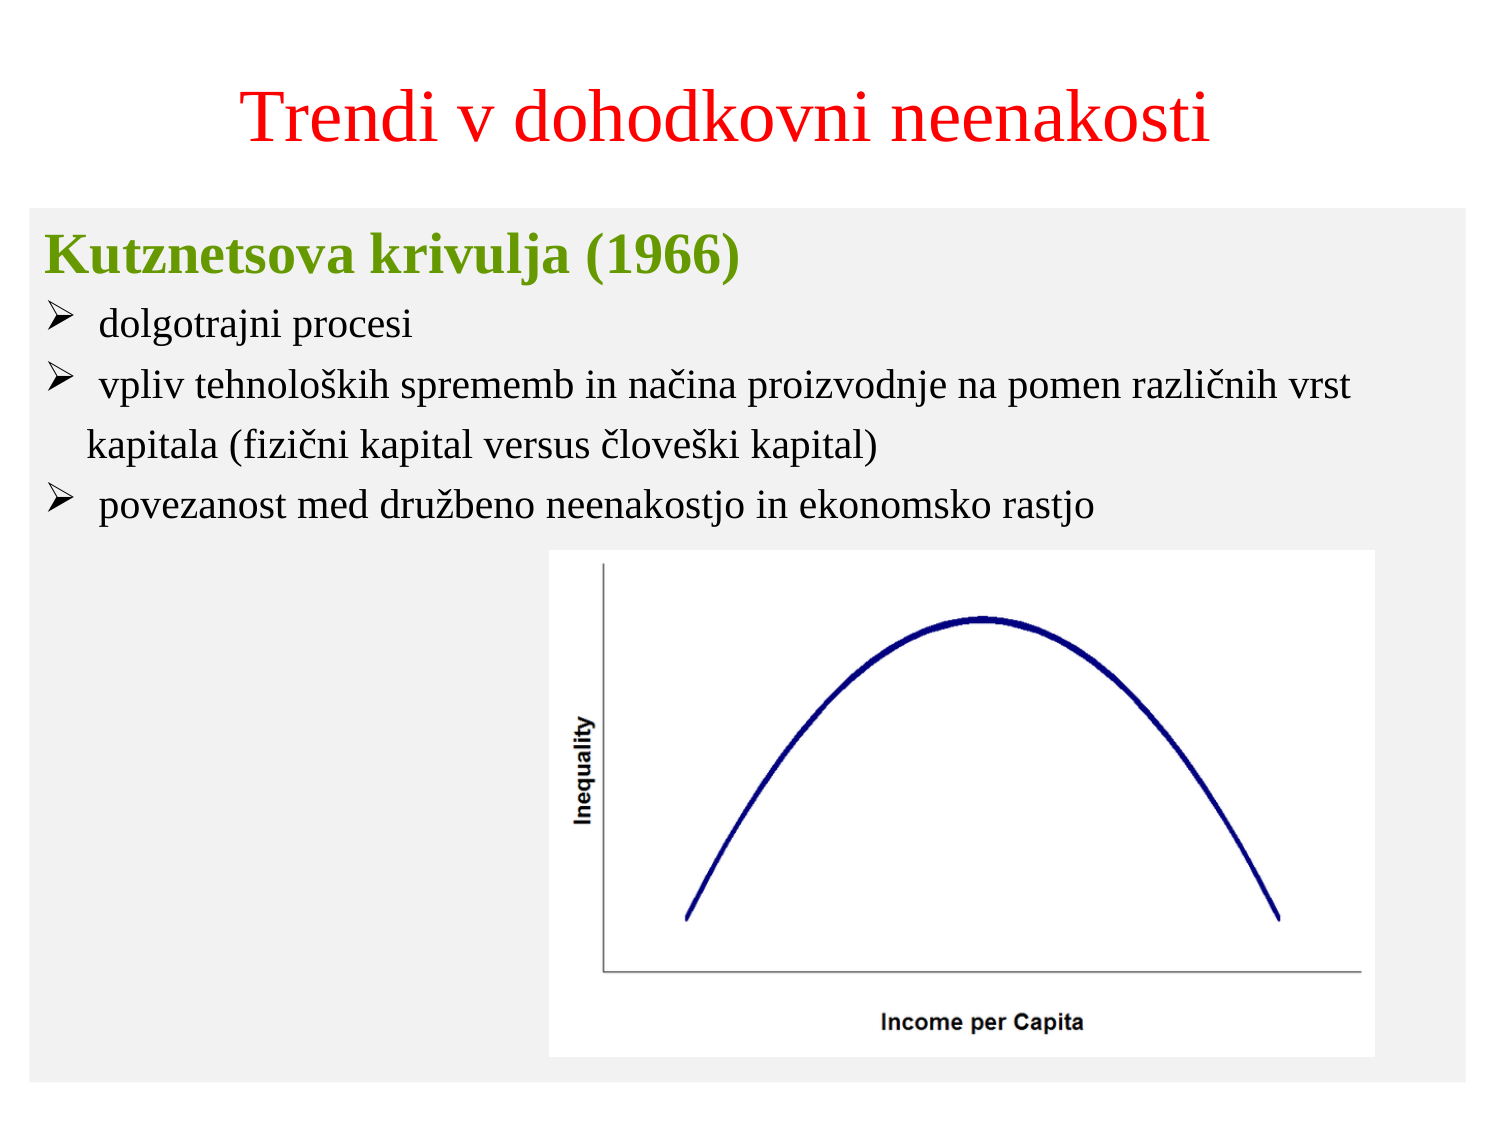

# Trendi v dohodkovni neenakosti
Kutznetsova krivulja (1966)
 dolgotrajni procesi
 vpliv tehnoloških sprememb in načina proizvodnje na pomen različnih vrst
 kapitala (fizični kapital versus človeški kapital)
 povezanost med družbeno neenakostjo in ekonomsko rastjo